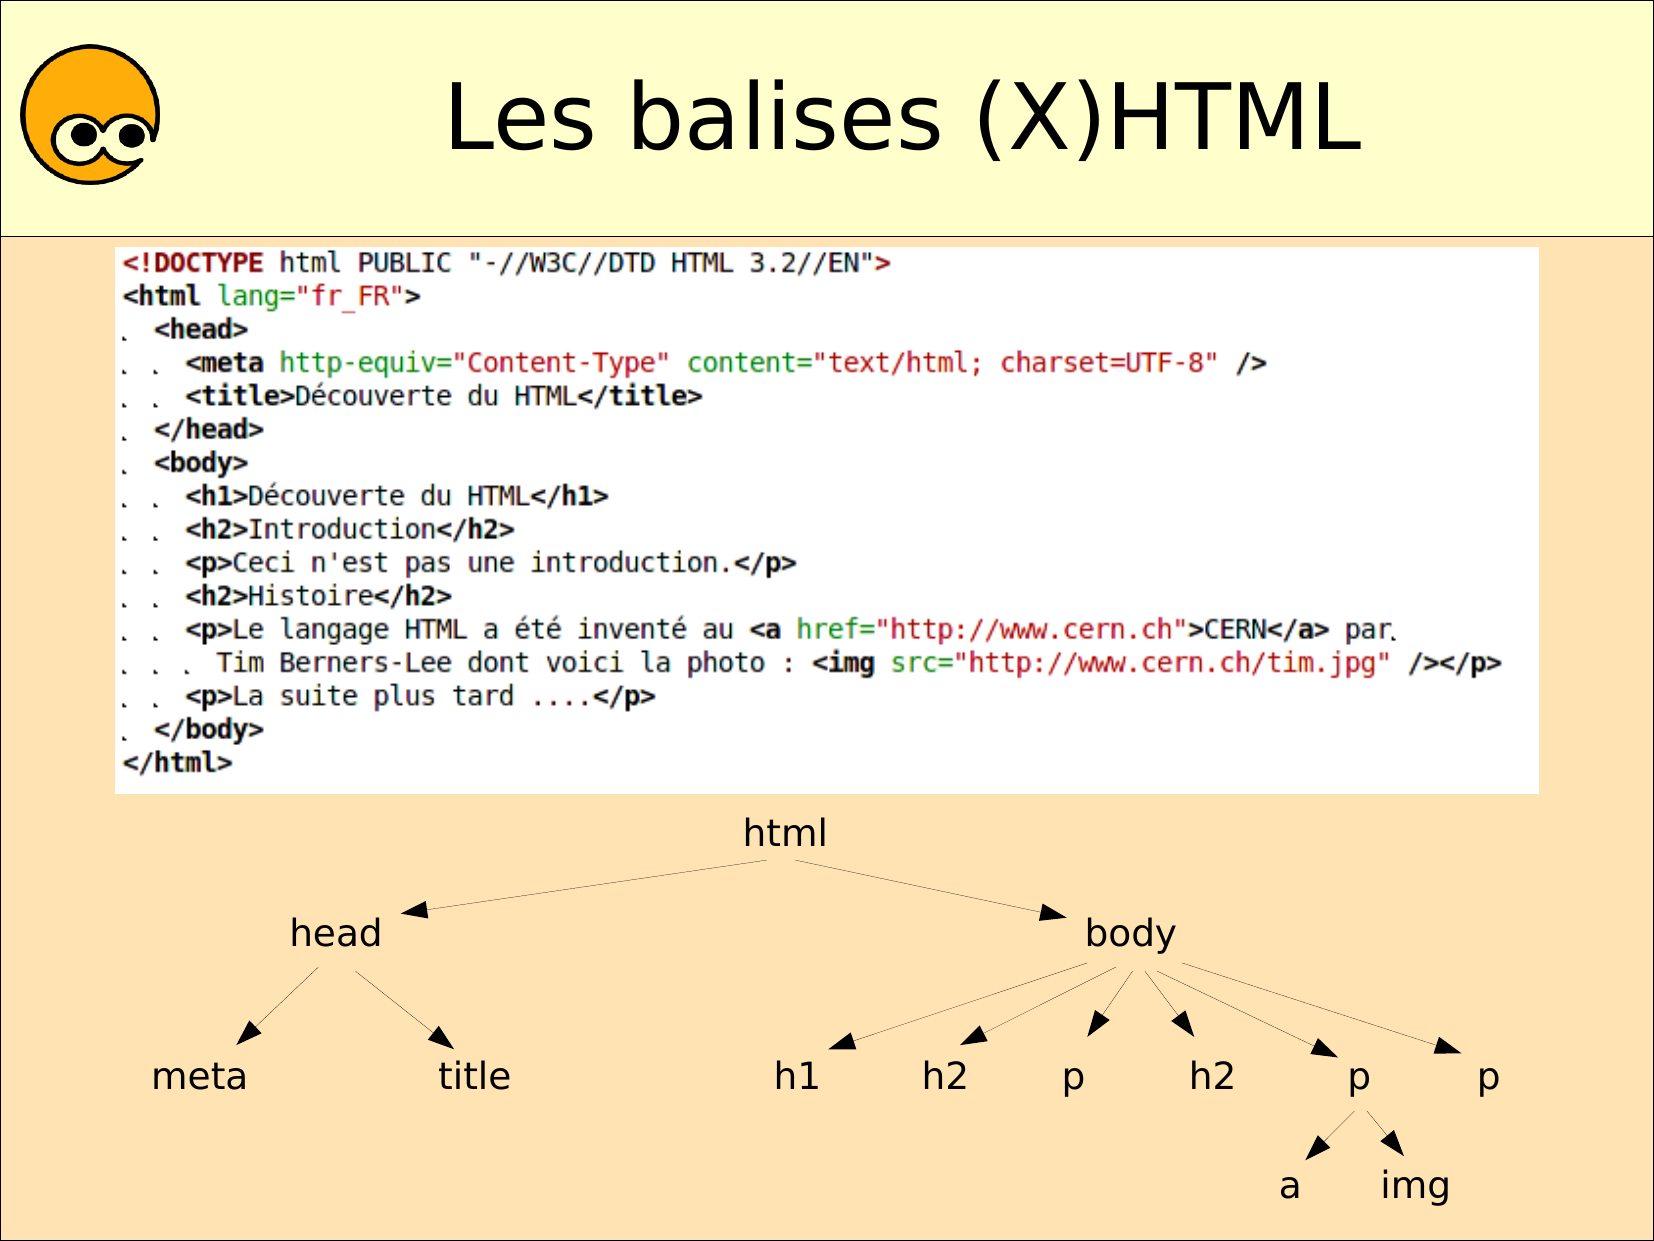

# Les balises (X)HTML
html
head
body
meta
title
h1
h2
p
h2
p
p
a
img